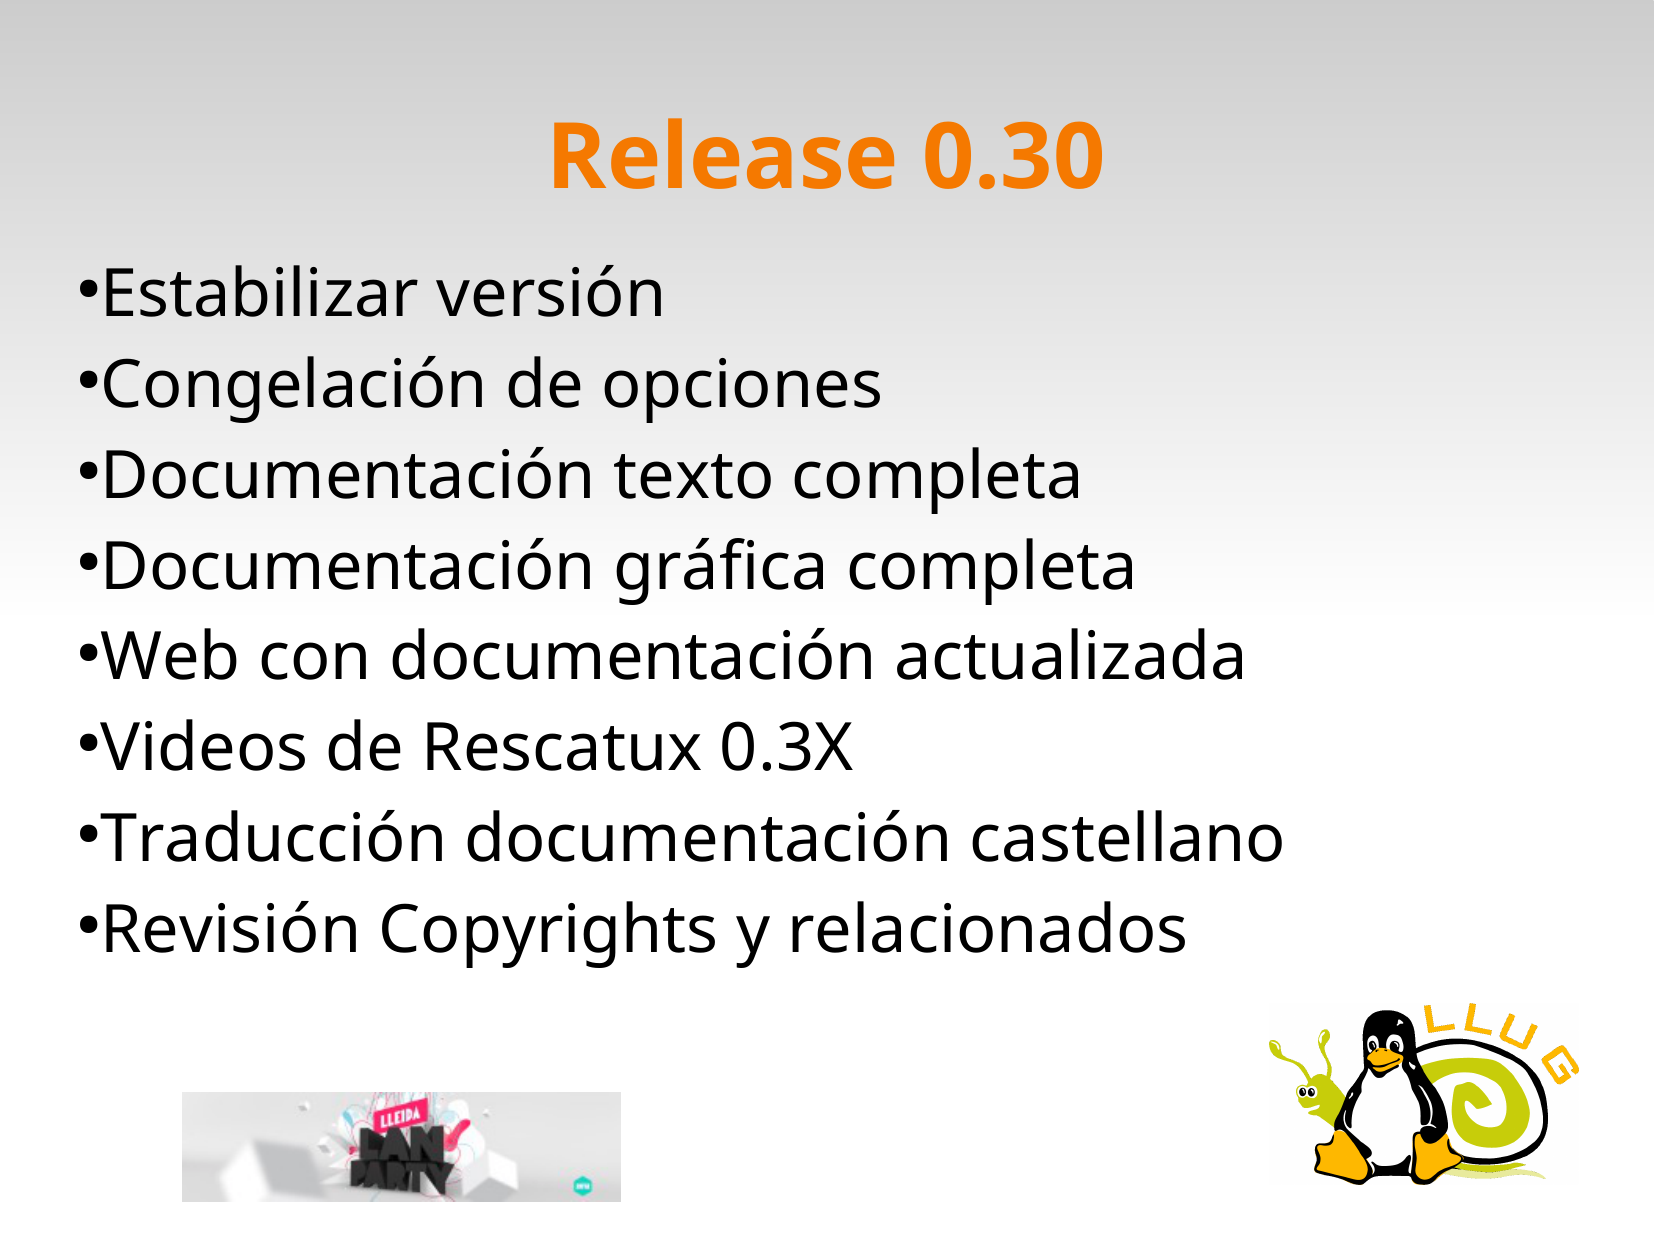

# Release 0.30
Estabilizar versión
Congelación de opciones
Documentación texto completa
Documentación gráfica completa
Web con documentación actualizada
Videos de Rescatux 0.3X
Traducción documentación castellano
Revisión Copyrights y relacionados